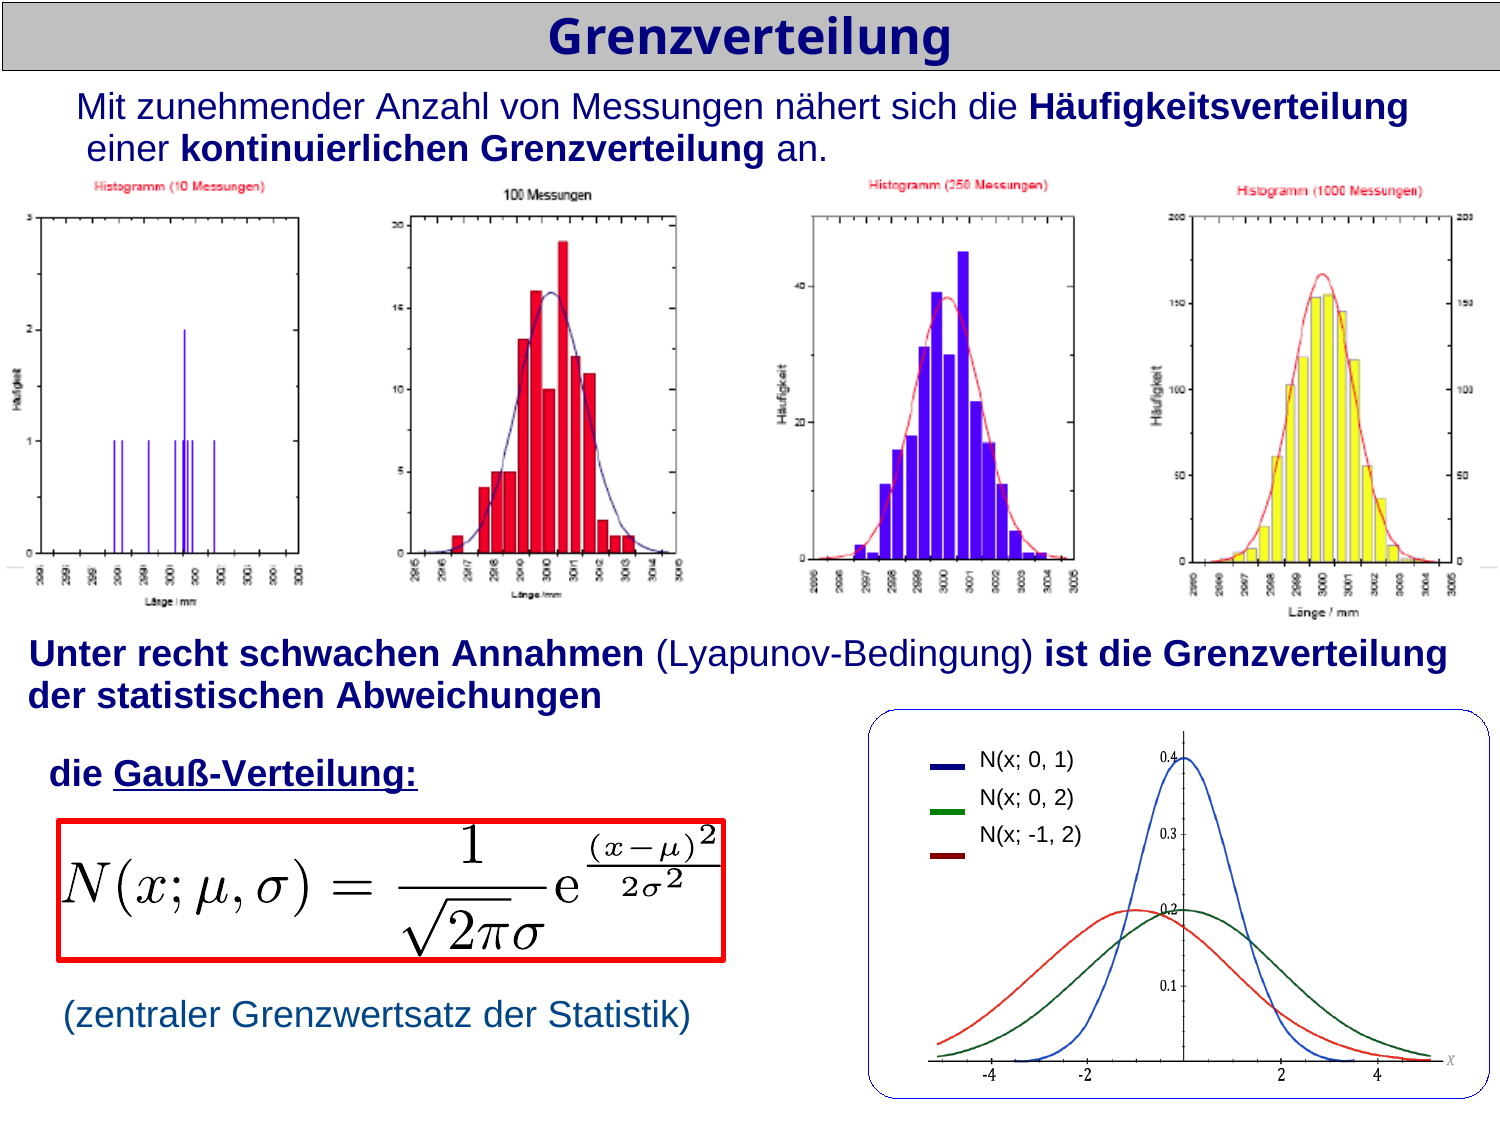

# Grenzverteilung
Mit zunehmender Anzahl von Messungen nähert sich die Häufigkeitsverteilung
 einer kontinuierlichen Grenzverteilung an.
 Unter recht schwachen Annahmen (Lyapunov-Bedingung) ist die Grenzverteilung
 der statistischen Abweichungen
 die Gauß-Verteilung:
N(x; 0, 1)
N(x; 0, 2)
N(x; -1, 2)
(zentraler Grenzwertsatz der Statistik)